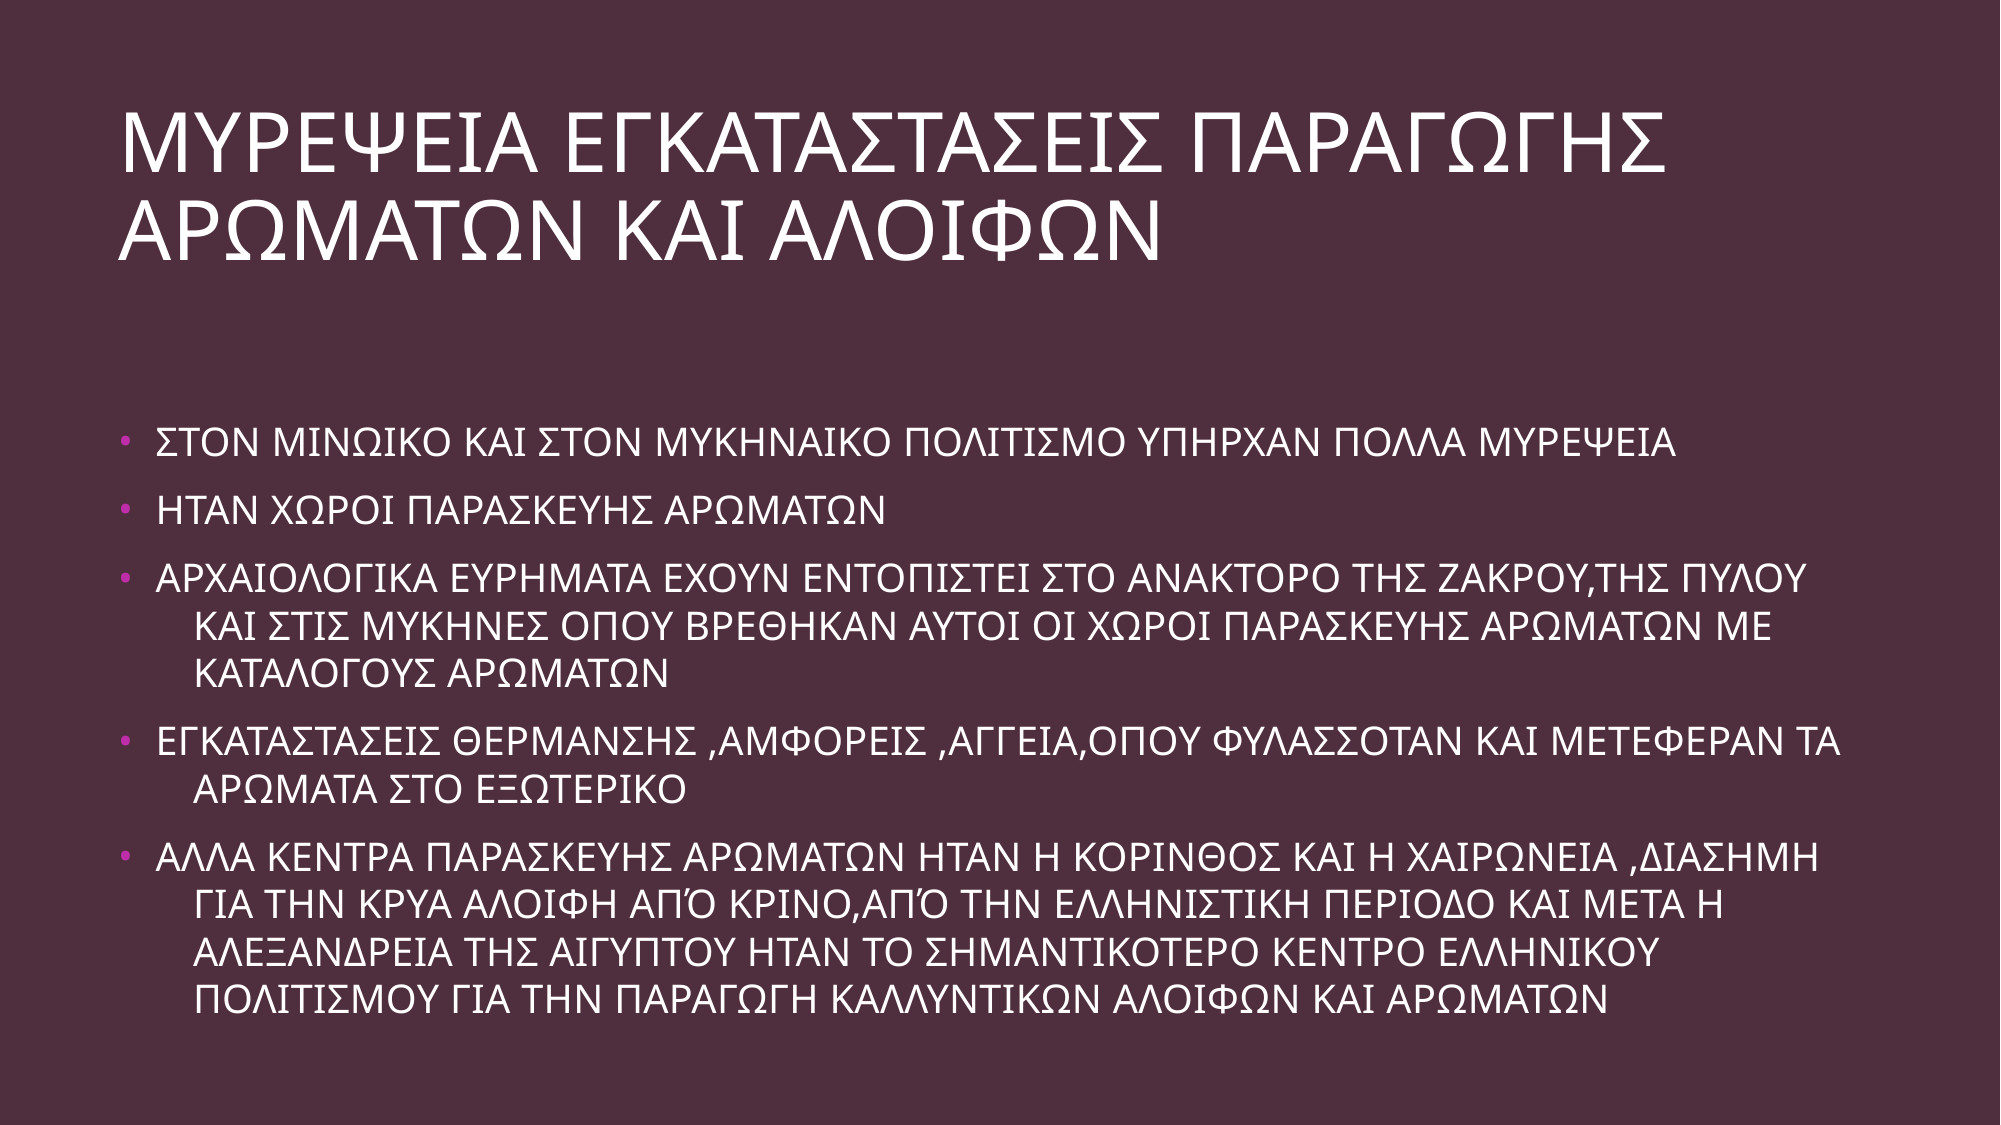

# ΜΥΡΕΨΕΙΑ ΕΓΚΑΤΑΣΤΑΣΕΙΣ ΠΑΡΑΓΩΓΗΣ ΑΡΩΜΑΤΩΝ ΚΑΙ ΑΛΟΙΦΩΝ
ΣΤΟΝ ΜΙΝΩΙΚΟ ΚΑΙ ΣΤΟΝ ΜΥΚΗΝΑΙΚΟ ΠΟΛΙΤΙΣΜΟ ΥΠΗΡΧΑΝ ΠΟΛΛΑ ΜΥΡΕΨΕΙΑ
ΗΤΑΝ ΧΩΡΟΙ ΠΑΡΑΣΚΕΥΗΣ ΑΡΩΜΑΤΩΝ
ΑΡΧΑΙΟΛΟΓΙΚΑ ΕΥΡΗΜΑΤΑ ΕΧΟΥΝ ΕΝΤΟΠΙΣΤΕΙ ΣΤΟ ΑΝΑΚΤΟΡΟ ΤΗΣ ΖΑΚΡΟΥ,ΤΗΣ ΠΥΛΟΥ ΚΑΙ ΣΤΙΣ ΜΥΚΗΝΕΣ ΟΠΟΥ ΒΡΕΘΗΚΑΝ ΑΥΤΟΙ ΟΙ ΧΩΡΟΙ ΠΑΡΑΣΚΕΥΗΣ ΑΡΩΜΑΤΩΝ ΜΕ ΚΑΤΑΛΟΓΟΥΣ ΑΡΩΜΑΤΩΝ
ΕΓΚΑΤΑΣΤΑΣΕΙΣ ΘΕΡΜΑΝΣΗΣ ,ΑΜΦΟΡΕΙΣ ,ΑΓΓΕΙΑ,ΟΠΟΥ ΦΥΛΑΣΣΟΤΑΝ ΚΑΙ ΜΕΤΕΦΕΡΑΝ ΤΑ ΑΡΩΜΑΤΑ ΣΤΟ ΕΞΩΤΕΡΙΚΟ
ΑΛΛΑ ΚΕΝΤΡΑ ΠΑΡΑΣΚΕΥΗΣ ΑΡΩΜΑΤΩΝ ΗΤΑΝ Η ΚΟΡΙΝΘΟΣ ΚΑΙ Η ΧΑΙΡΩΝΕΙΑ ,ΔΙΑΣΗΜΗ ΓΙΑ ΤΗΝ ΚΡΥΑ ΑΛΟΙΦΗ ΑΠΌ ΚΡΙΝΟ,ΑΠΌ ΤΗΝ ΕΛΛΗΝΙΣΤΙΚΗ ΠΕΡΙΟΔΟ ΚΑΙ ΜΕΤΑ Η ΑΛΕΞΑΝΔΡΕΙΑ ΤΗΣ ΑΙΓΥΠΤΟΥ ΗΤΑΝ ΤΟ ΣΗΜΑΝΤΙΚΟΤΕΡΟ ΚΕΝΤΡΟ ΕΛΛΗΝΙΚΟΥ ΠΟΛΙΤΙΣΜΟΥ ΓΙΑ ΤΗΝ ΠΑΡΑΓΩΓΗ ΚΑΛΛΥΝΤΙΚΩΝ ΑΛΟΙΦΩΝ ΚΑΙ ΑΡΩΜΑΤΩΝ